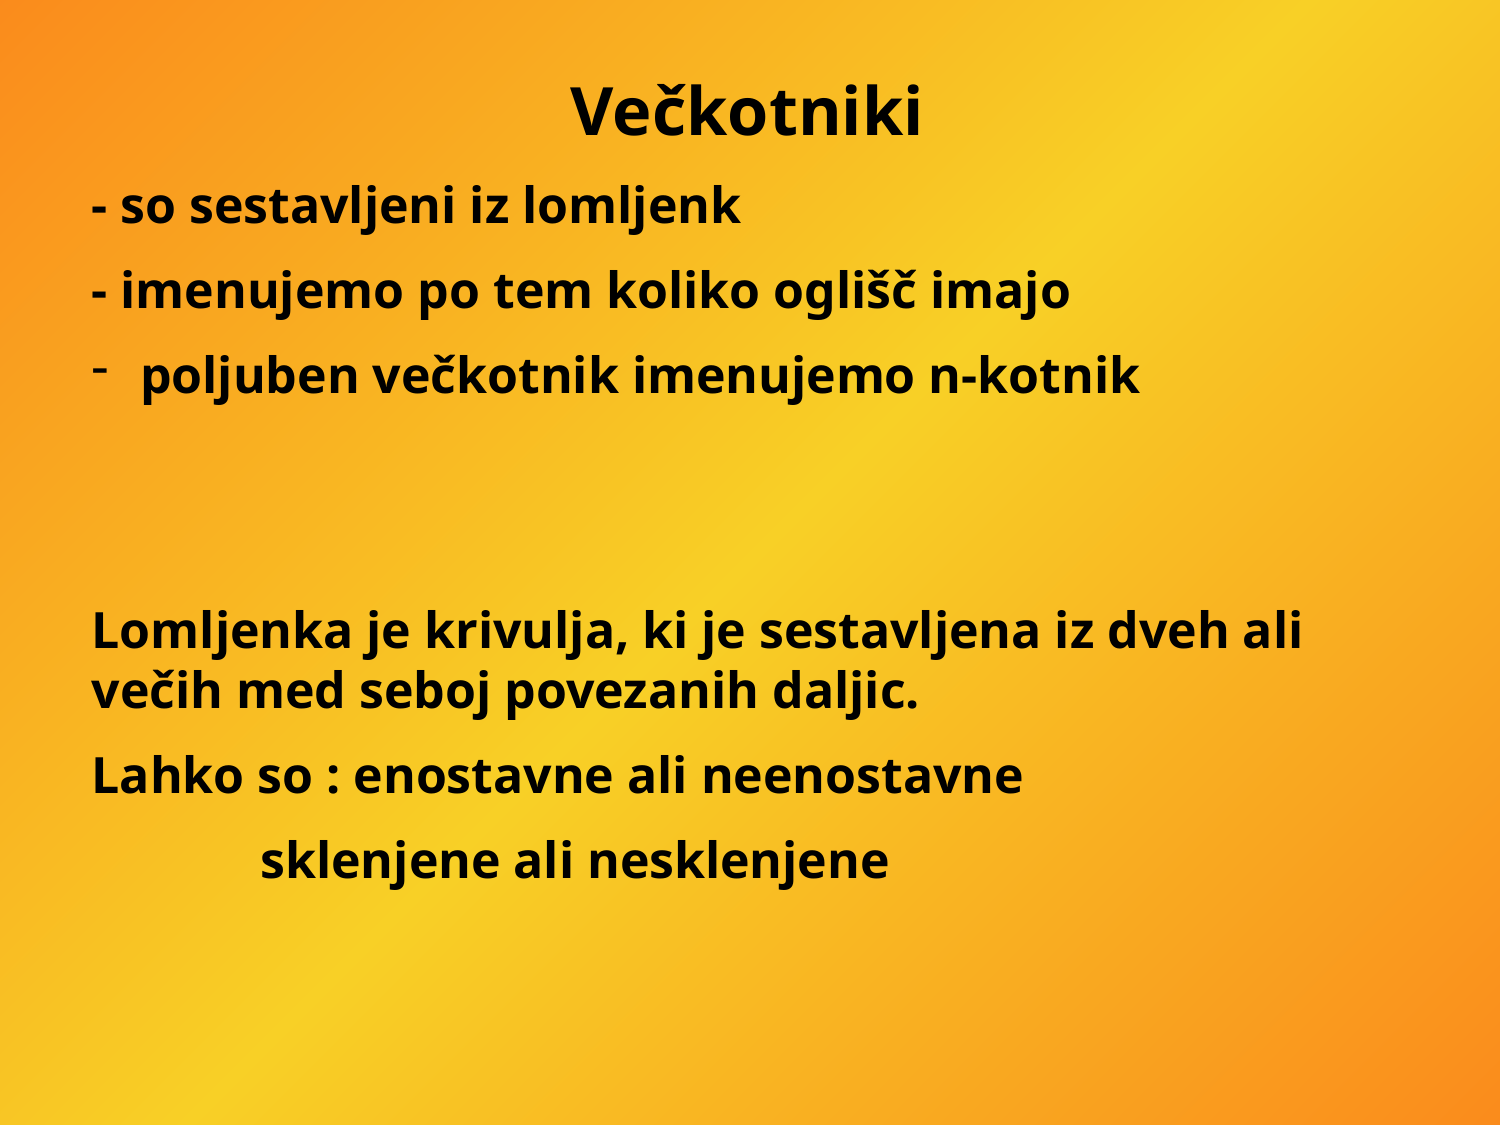

Večkotniki
- so sestavljeni iz lomljenk
- imenujemo po tem koliko oglišč imajo
 poljuben večkotnik imenujemo n-kotnik
Lomljenka je krivulja, ki je sestavljena iz dveh ali večih med seboj povezanih daljic.
Lahko so : enostavne ali neenostavne
 sklenjene ali nesklenjene